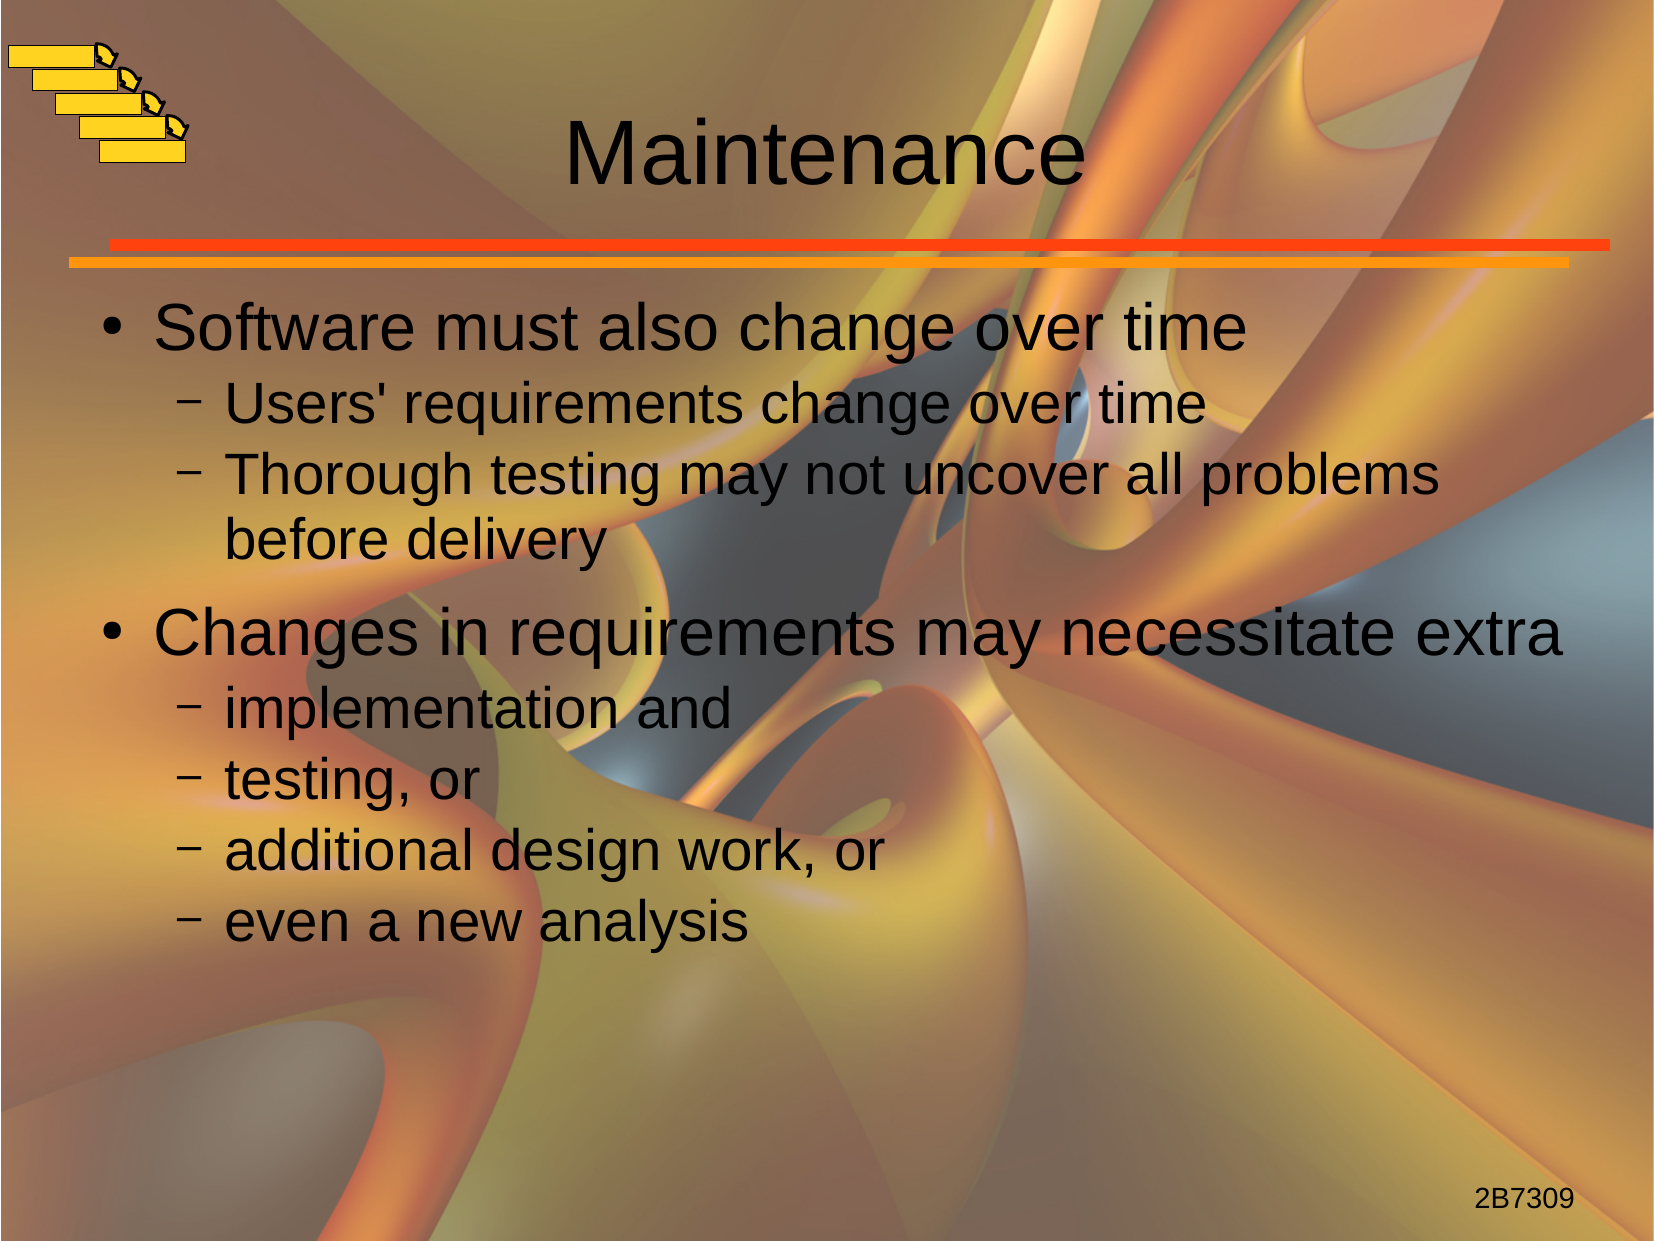

# Maintenance
Software must also change over time
Users' requirements change over time
Thorough testing may not uncover all problems before delivery
Changes in requirements may necessitate extra
implementation and
testing, or
additional design work, or
even a new analysis